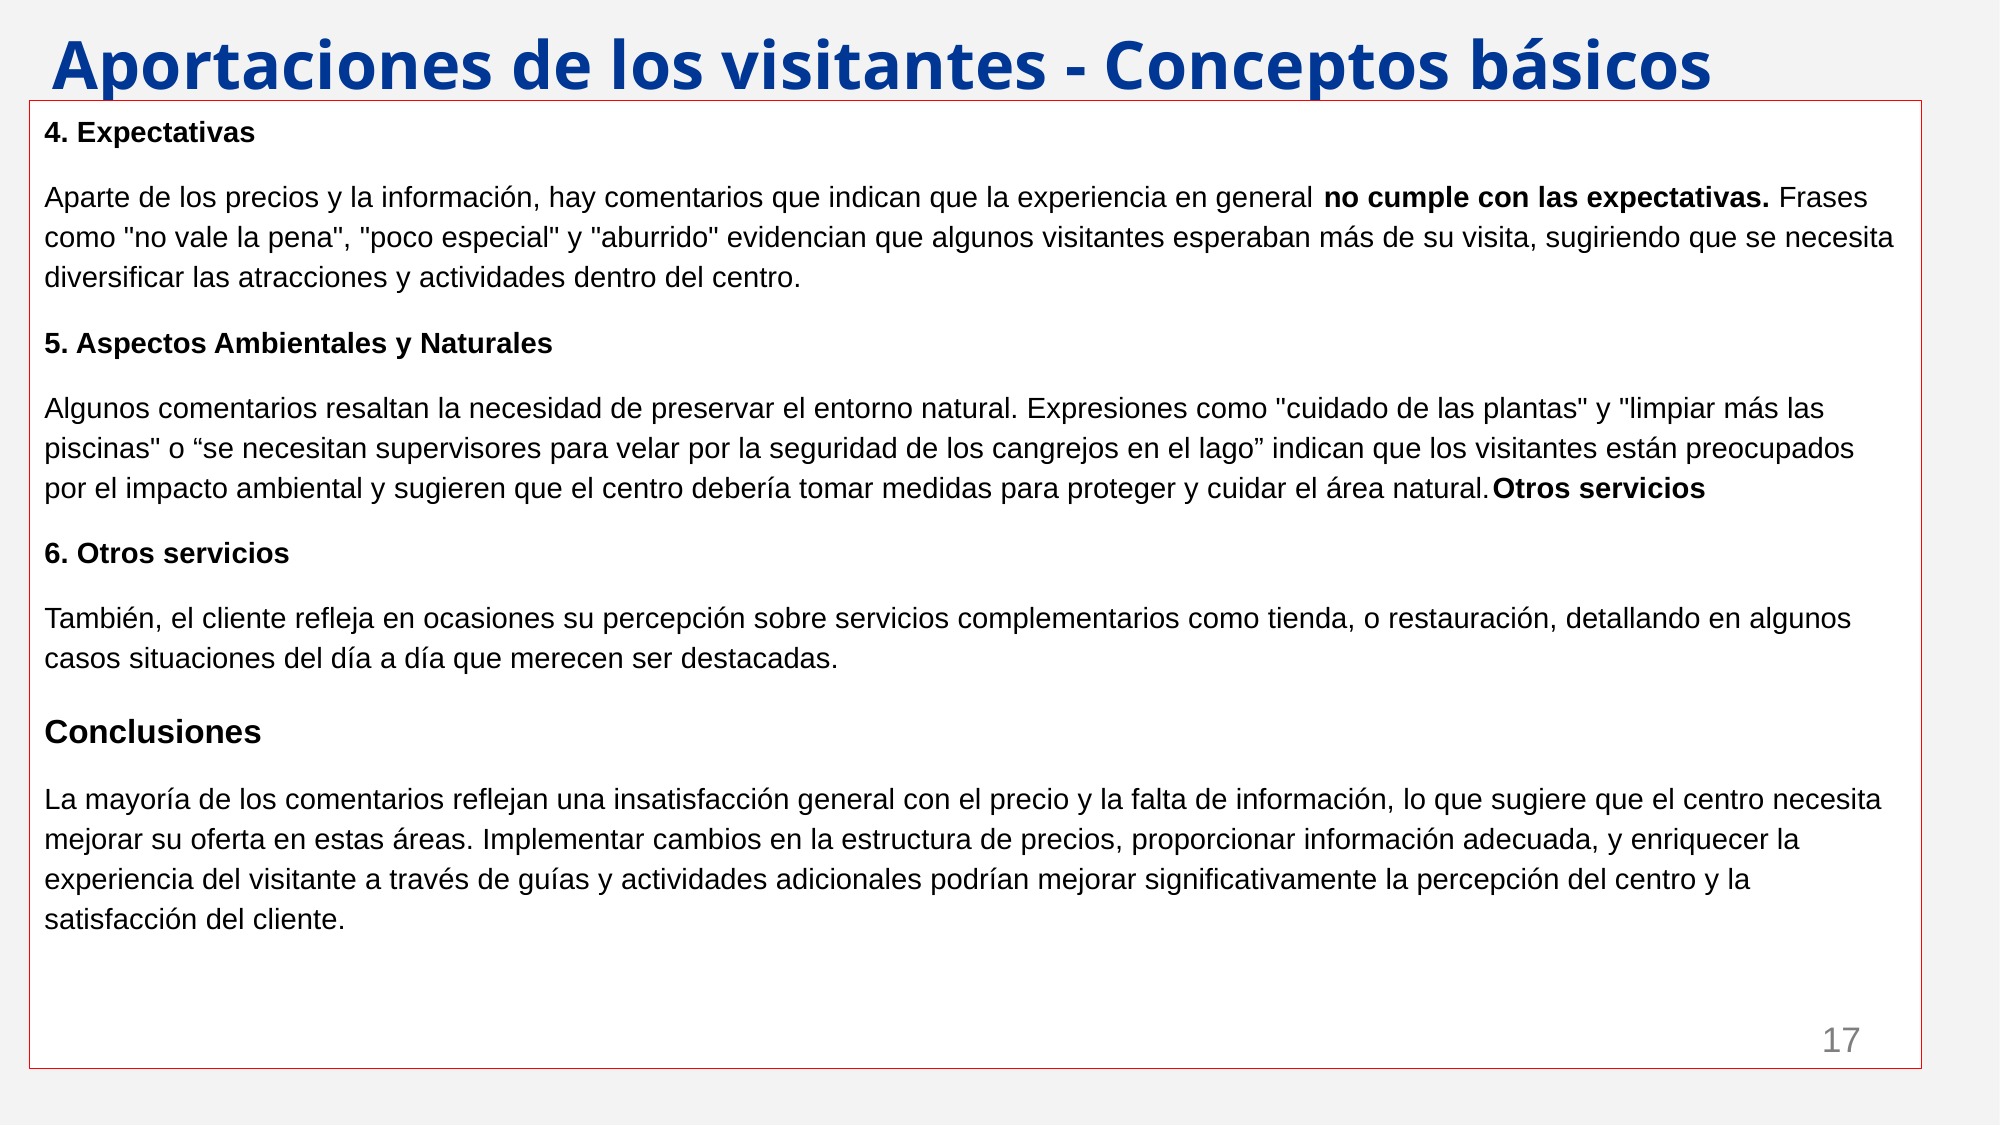

Aportaciones de los visitantes - Conceptos básicos
4. Expectativas
Aparte de los precios y la información, hay comentarios que indican que la experiencia en general no cumple con las expectativas. Frases como "no vale la pena", "poco especial" y "aburrido" evidencian que algunos visitantes esperaban más de su visita, sugiriendo que se necesita diversificar las atracciones y actividades dentro del centro.
5. Aspectos Ambientales y Naturales
Algunos comentarios resaltan la necesidad de preservar el entorno natural. Expresiones como "cuidado de las plantas" y "limpiar más las piscinas" o “se necesitan supervisores para velar por la seguridad de los cangrejos en el lago” indican que los visitantes están preocupados por el impacto ambiental y sugieren que el centro debería tomar medidas para proteger y cuidar el área natural.Otros servicios
6. Otros servicios
También, el cliente refleja en ocasiones su percepción sobre servicios complementarios como tienda, o restauración, detallando en algunos casos situaciones del día a día que merecen ser destacadas.
Conclusiones
La mayoría de los comentarios reflejan una insatisfacción general con el precio y la falta de información, lo que sugiere que el centro necesita mejorar su oferta en estas áreas. Implementar cambios en la estructura de precios, proporcionar información adecuada, y enriquecer la experiencia del visitante a través de guías y actividades adicionales podrían mejorar significativamente la percepción del centro y la satisfacción del cliente.